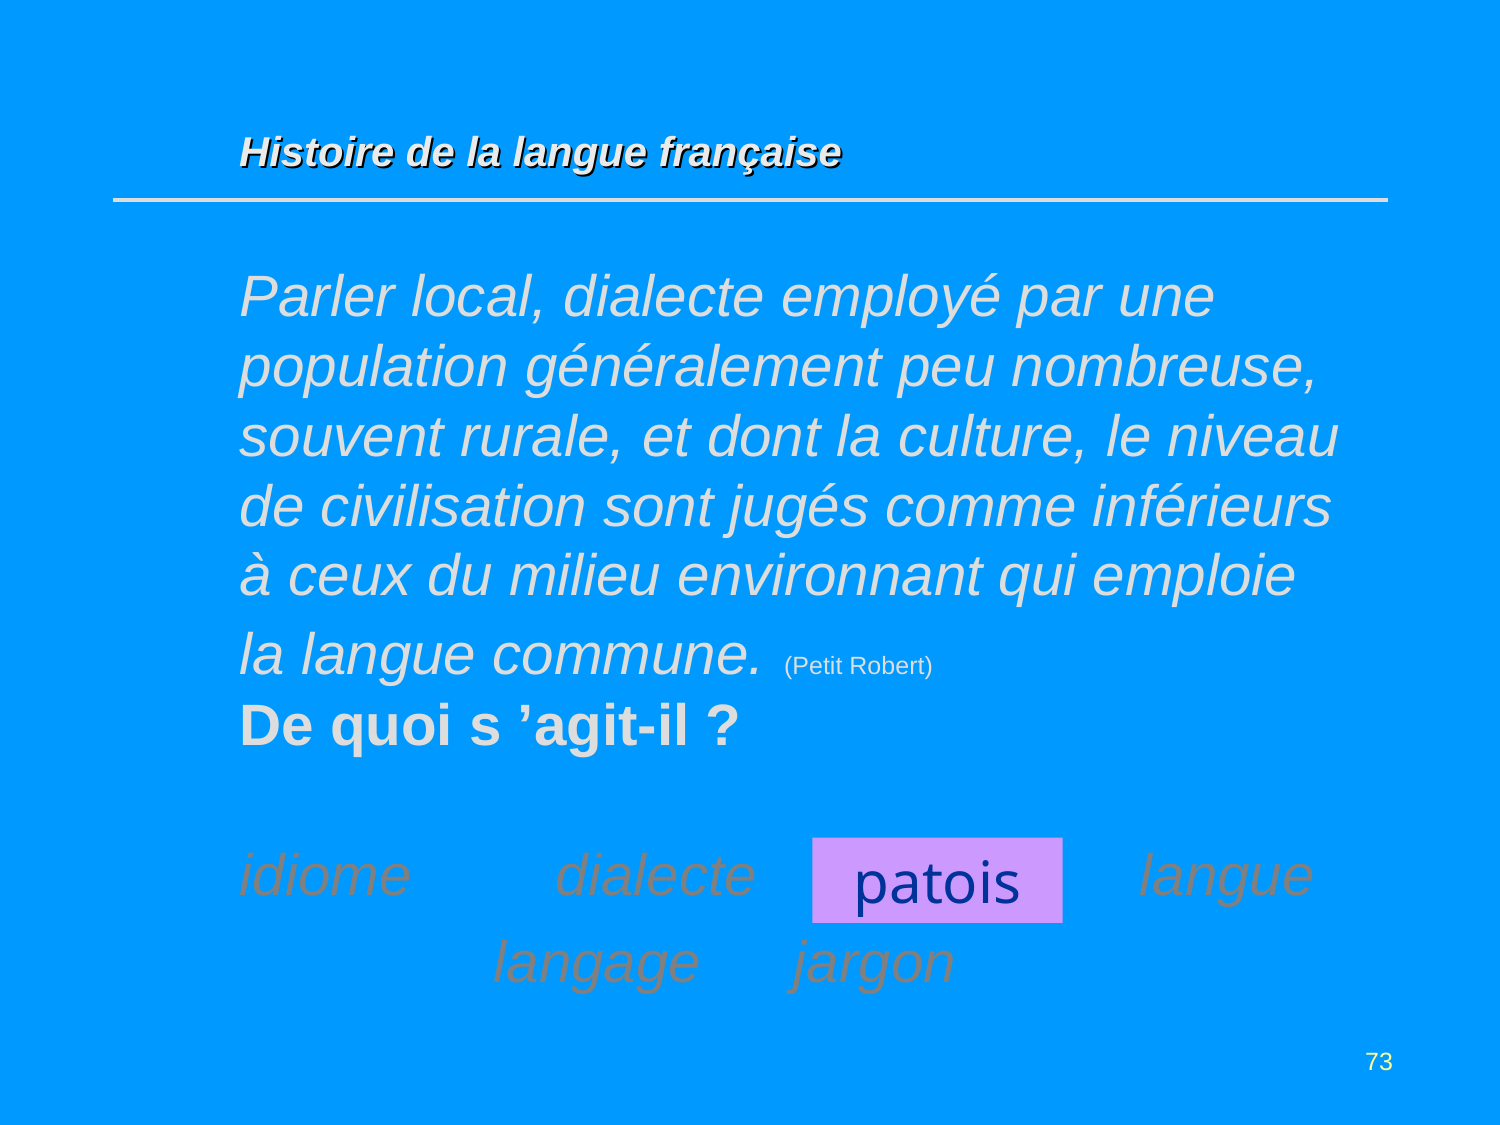

Histoire de la langue française
Parler local, dialecte employé par une population généralement peu nombreuse, souvent rurale, et dont la culture, le niveau de civilisation sont jugés comme inférieurs à ceux du milieu environnant qui emploie la langue commune. (Petit Robert)
De quoi s ’agit-il ?
idiome	 dialecte	patois	langue
langage 	jargon
patois
73